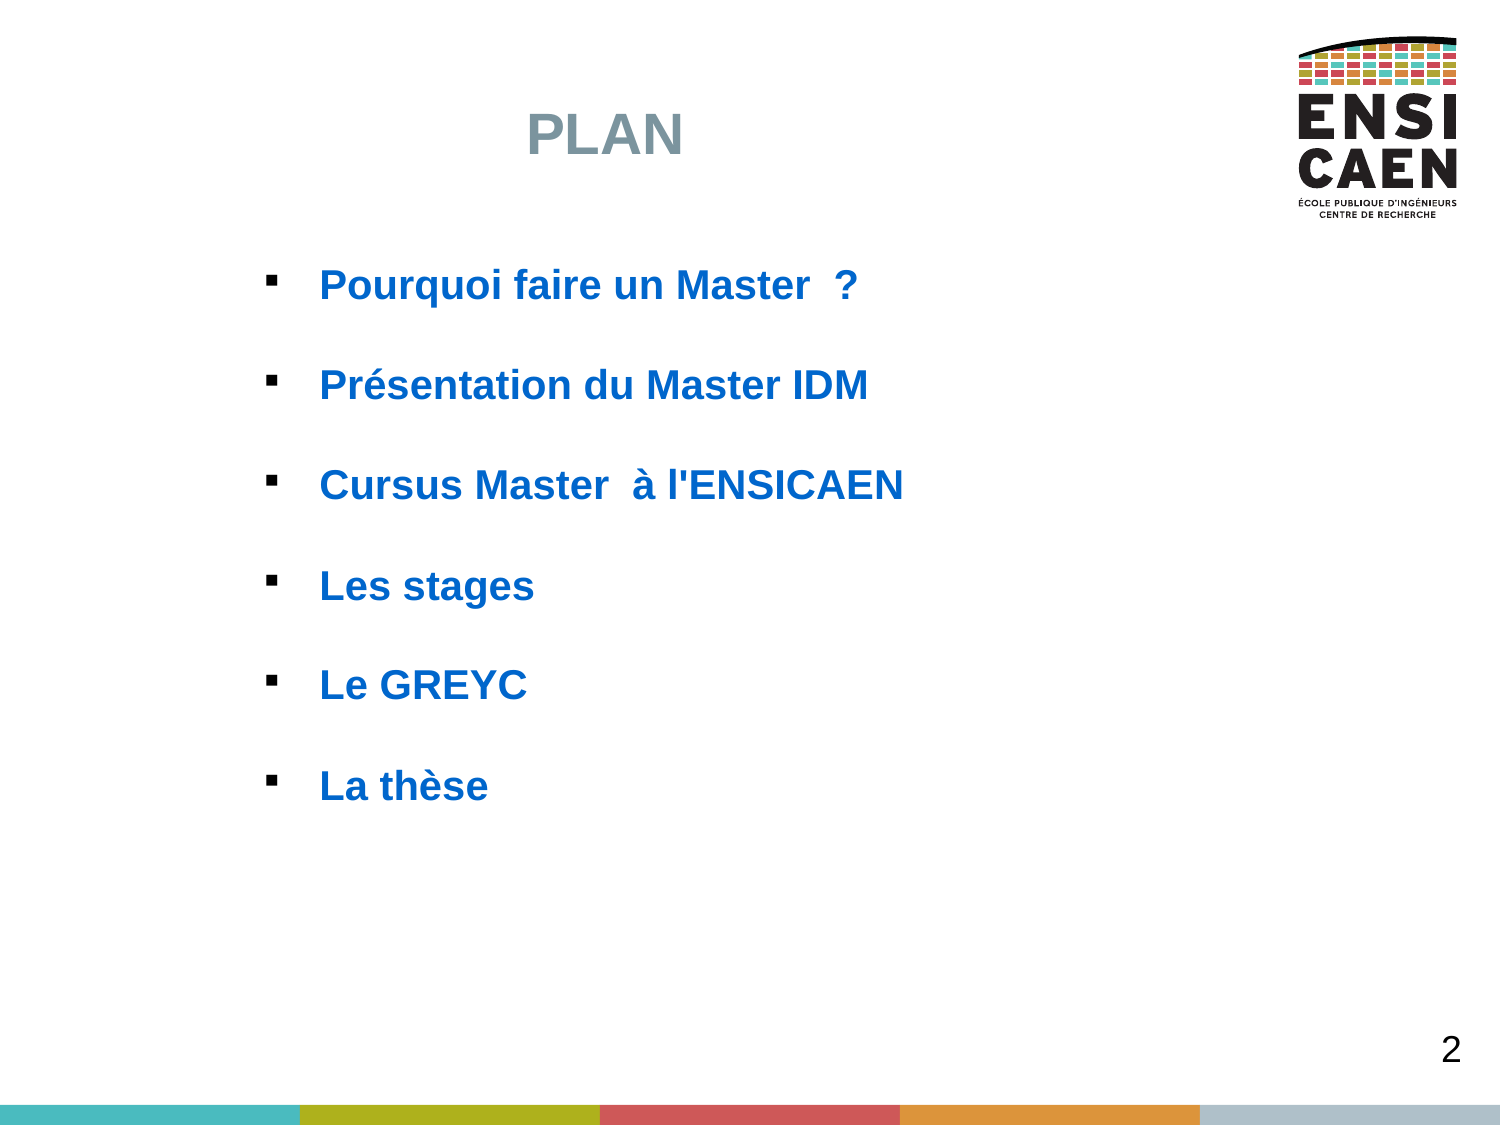

# PLAN
Pourquoi faire un Master ?
Présentation du Master IDM
Cursus Master à l'ENSICAEN
Les stages
Le GREYC
La thèse
2